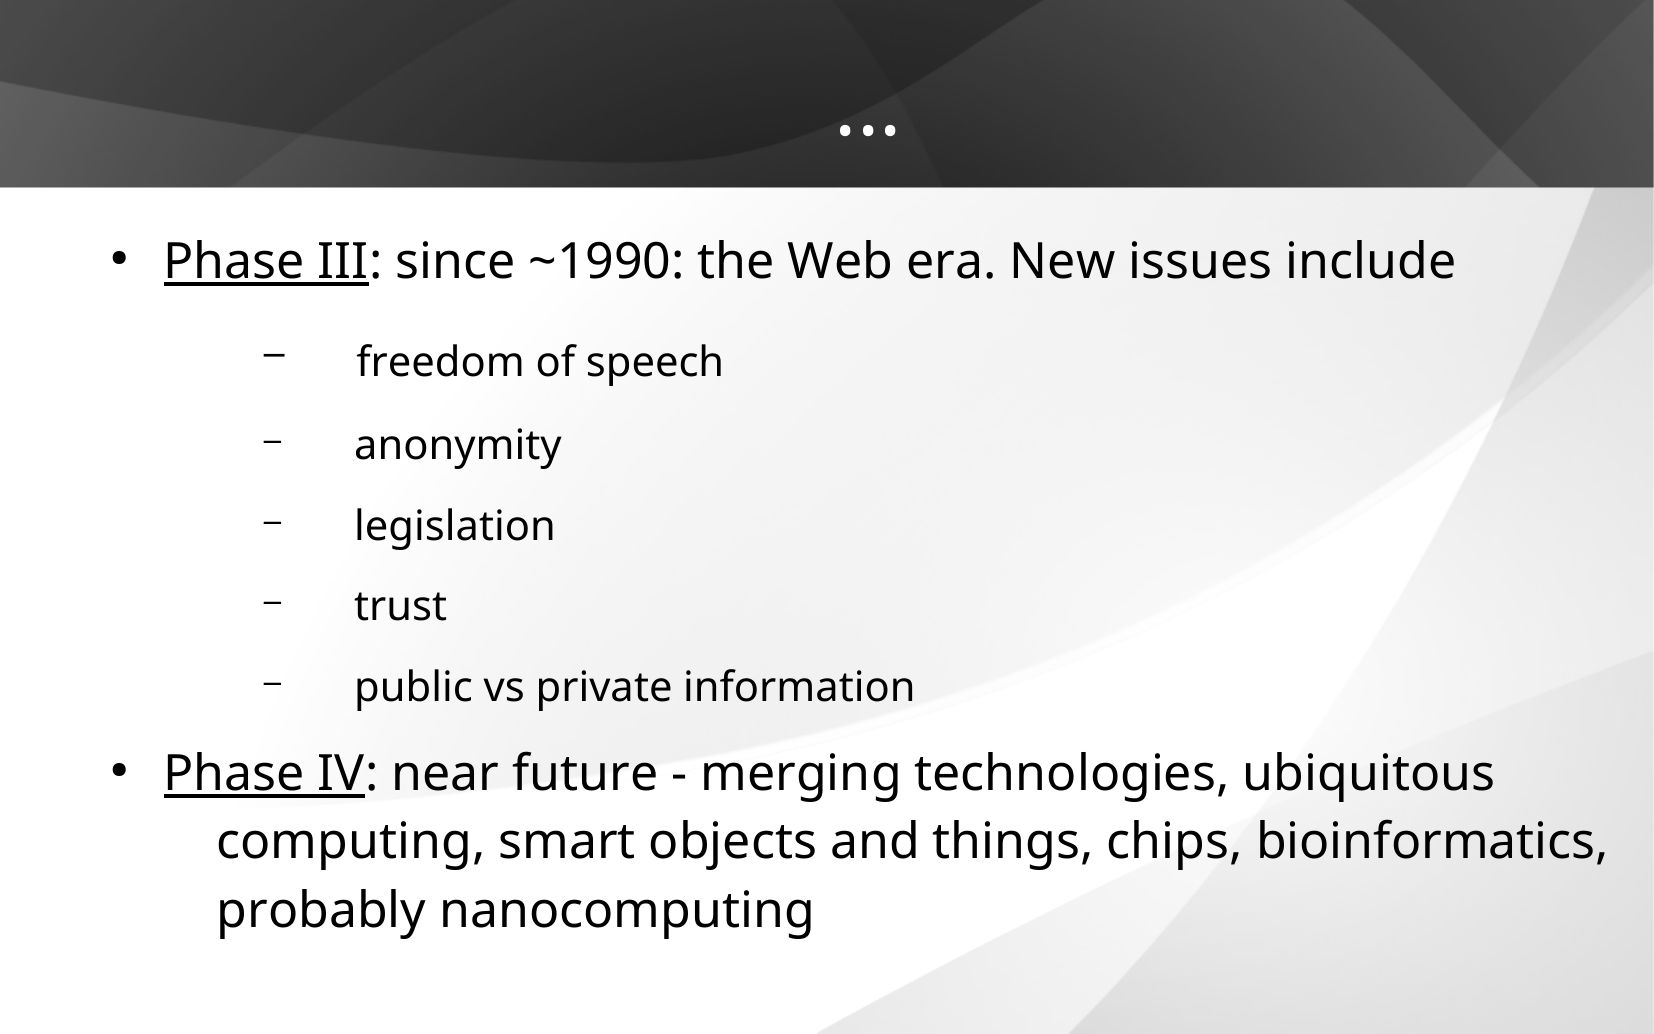

# ...
Phase III: since ~1990: the Web era. New issues include
 freedom of speech
 anonymity
 legislation
 trust
 public vs private information
Phase IV: near future - merging technologies, ubiquitous computing, smart objects and things, chips, bioinformatics, probably nanocomputing